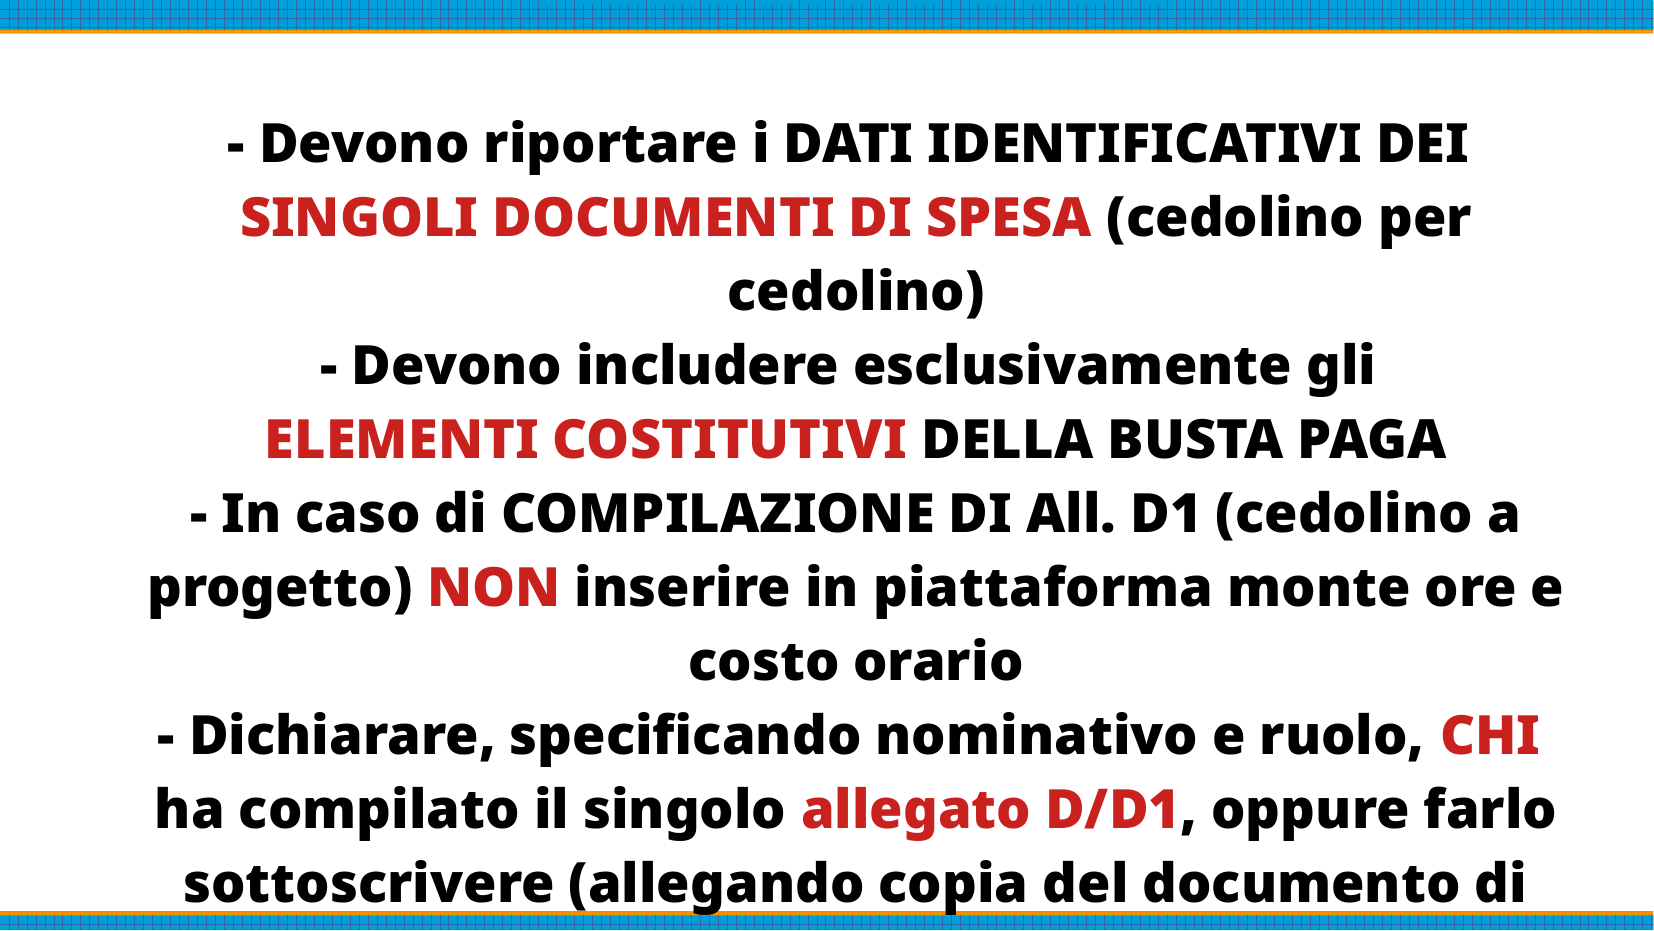

# ALLEGATI D/D1
- Devono riportare i DATI IDENTIFICATIVI DEI
SINGOLI DOCUMENTI DI SPESA (cedolino per cedolino)
- Devono includere esclusivamente gli
ELEMENTI COSTITUTIVI DELLA BUSTA PAGA
- In caso di COMPILAZIONE DI All. D1 (cedolino a progetto) NON inserire in piattaforma monte ore e costo orario
- Dichiarare, specificando nominativo e ruolo, CHI ha compilato il singolo allegato D/D1, oppure farlo sottoscrivere (allegando copia del documento di riconoscimento)